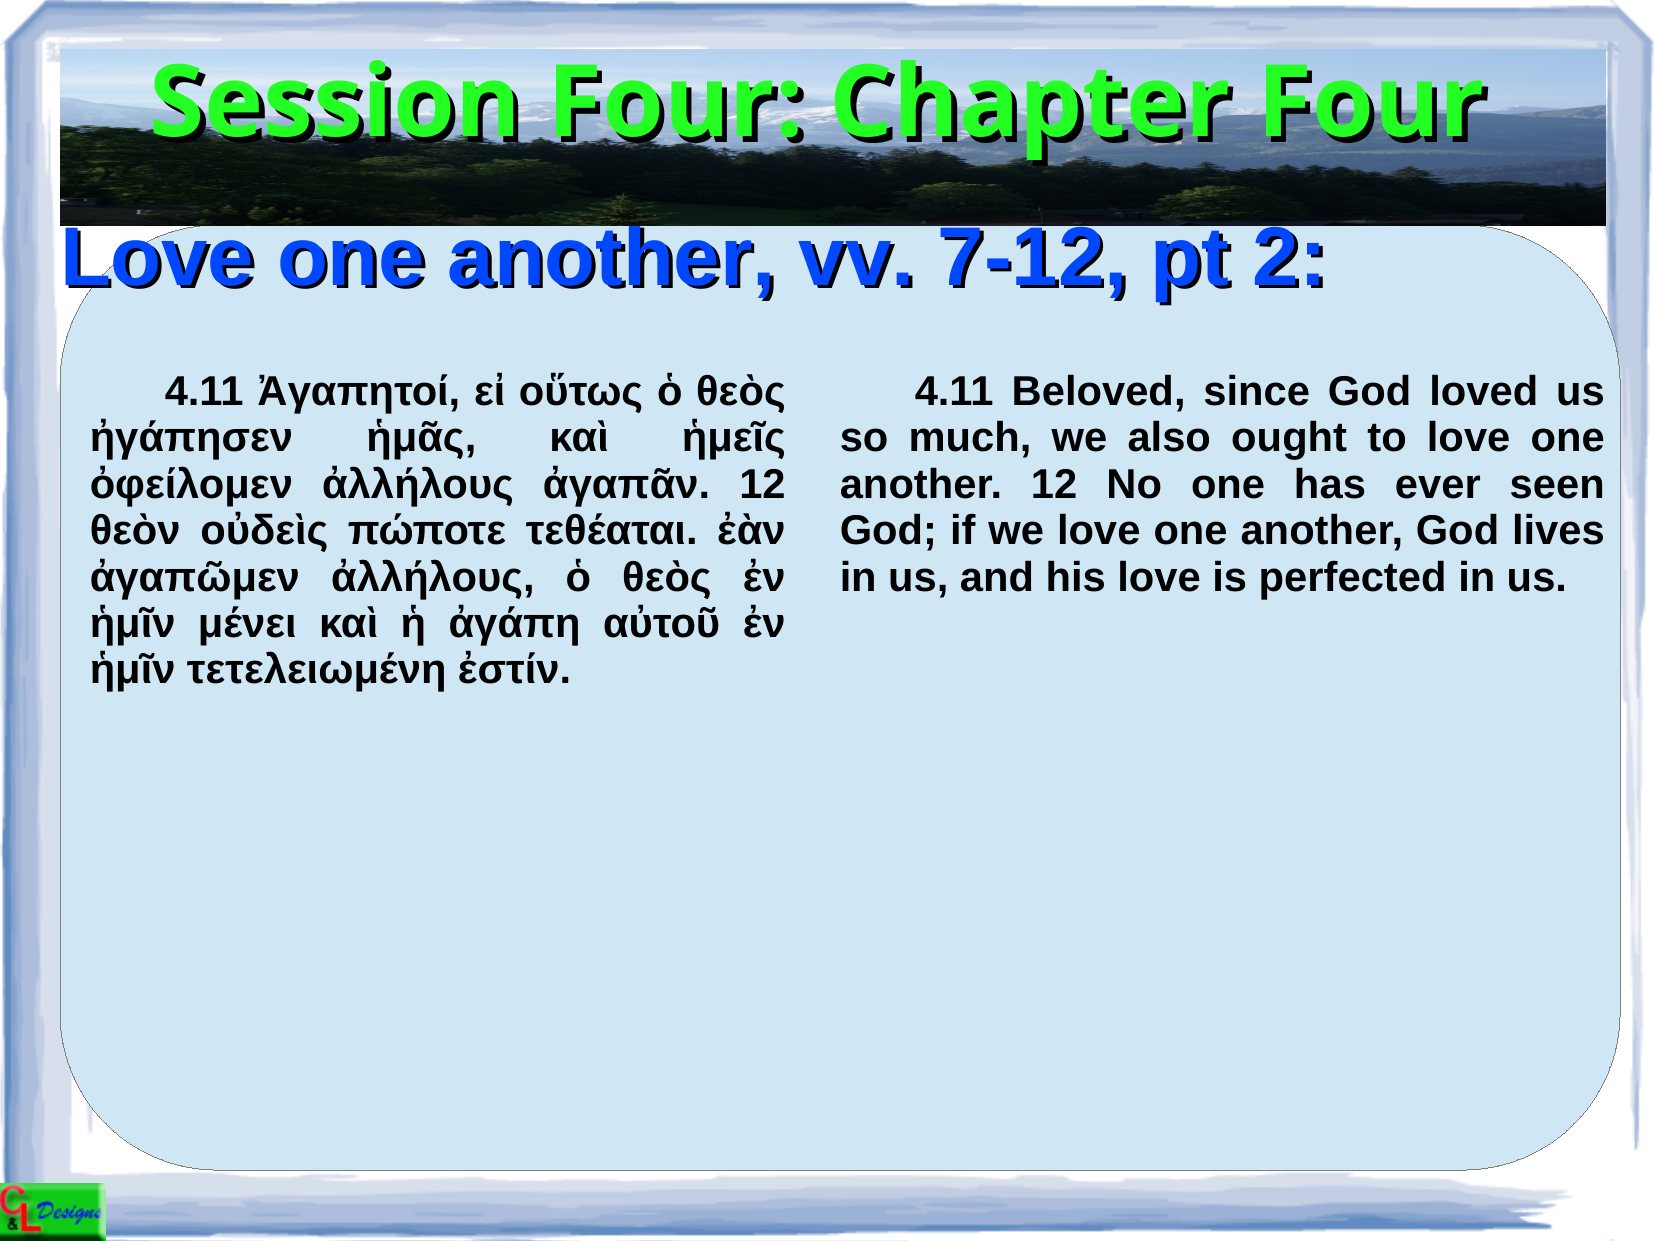

Session Four: Chapter Four
# Love one another, vv. 7-12, pt 2:
	4.11 Ἀγαπητοί, εἰ οὕτως ὁ θεὸς ἠγάπησεν ἡμᾶς, καὶ ἡμεῖς ὀφείλομεν ἀλλήλους ἀγαπᾶν. 12 θεὸν οὐδεὶς πώποτε τεθέαται. ἐὰν ἀγαπῶμεν ἀλλήλους, ὁ θεὸς ἐν ἡμῖν μένει καὶ ἡ ἀγάπη αὐτοῦ ἐν ἡμῖν τετελειωμένη ἐστίν.
	4.11 Beloved, since God loved us so much, we also ought to love one another. 12 No one has ever seen God; if we love one another, God lives in us, and his love is perfected in us.